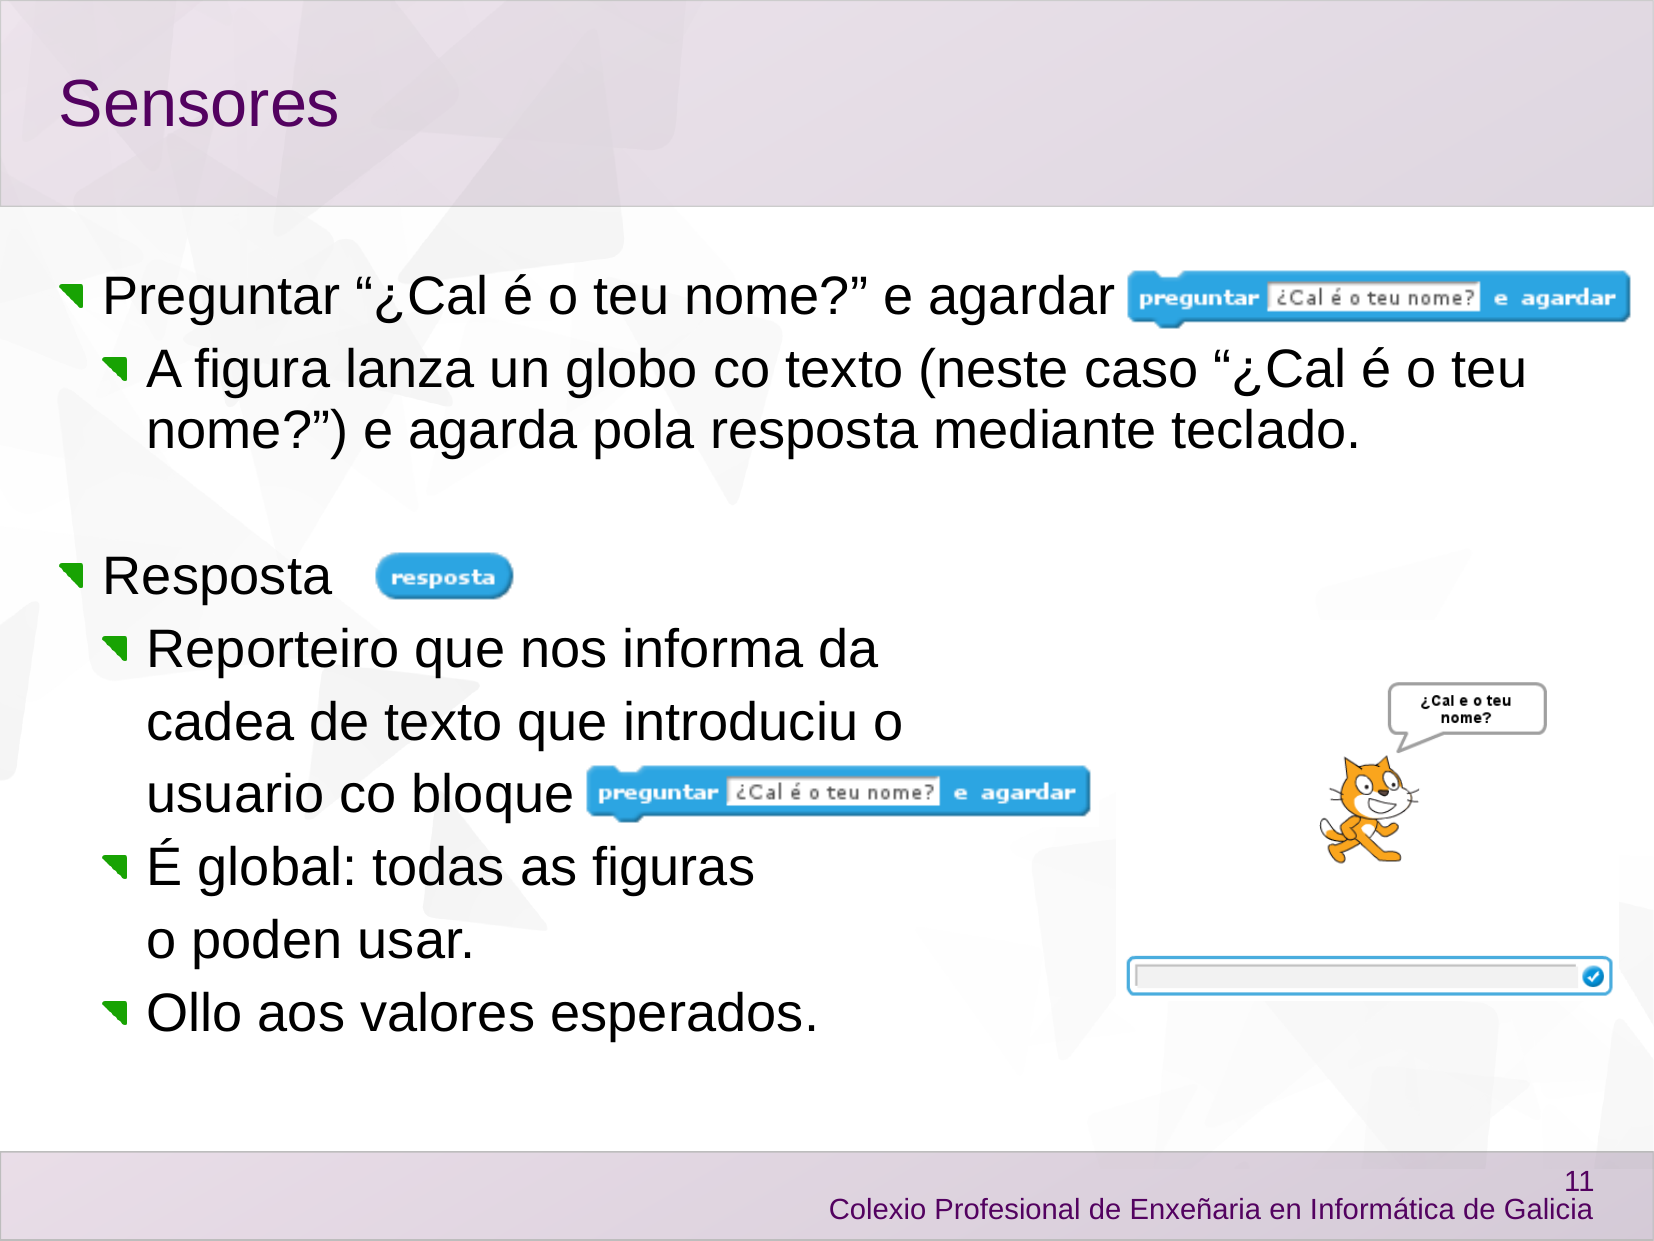

# Sensores
Preguntar “¿Cal é o teu nome?” e agardar
A figura lanza un globo co texto (neste caso “¿Cal é o teu nome?”) e agarda pola resposta mediante teclado.
Resposta
Reporteiro que nos informa da
cadea de texto que introduciu o
usuario co bloque
É global: todas as figuras
o poden usar.
Ollo aos valores esperados.
11
Colexio Profesional de Enxeñaria en Informática de Galicia